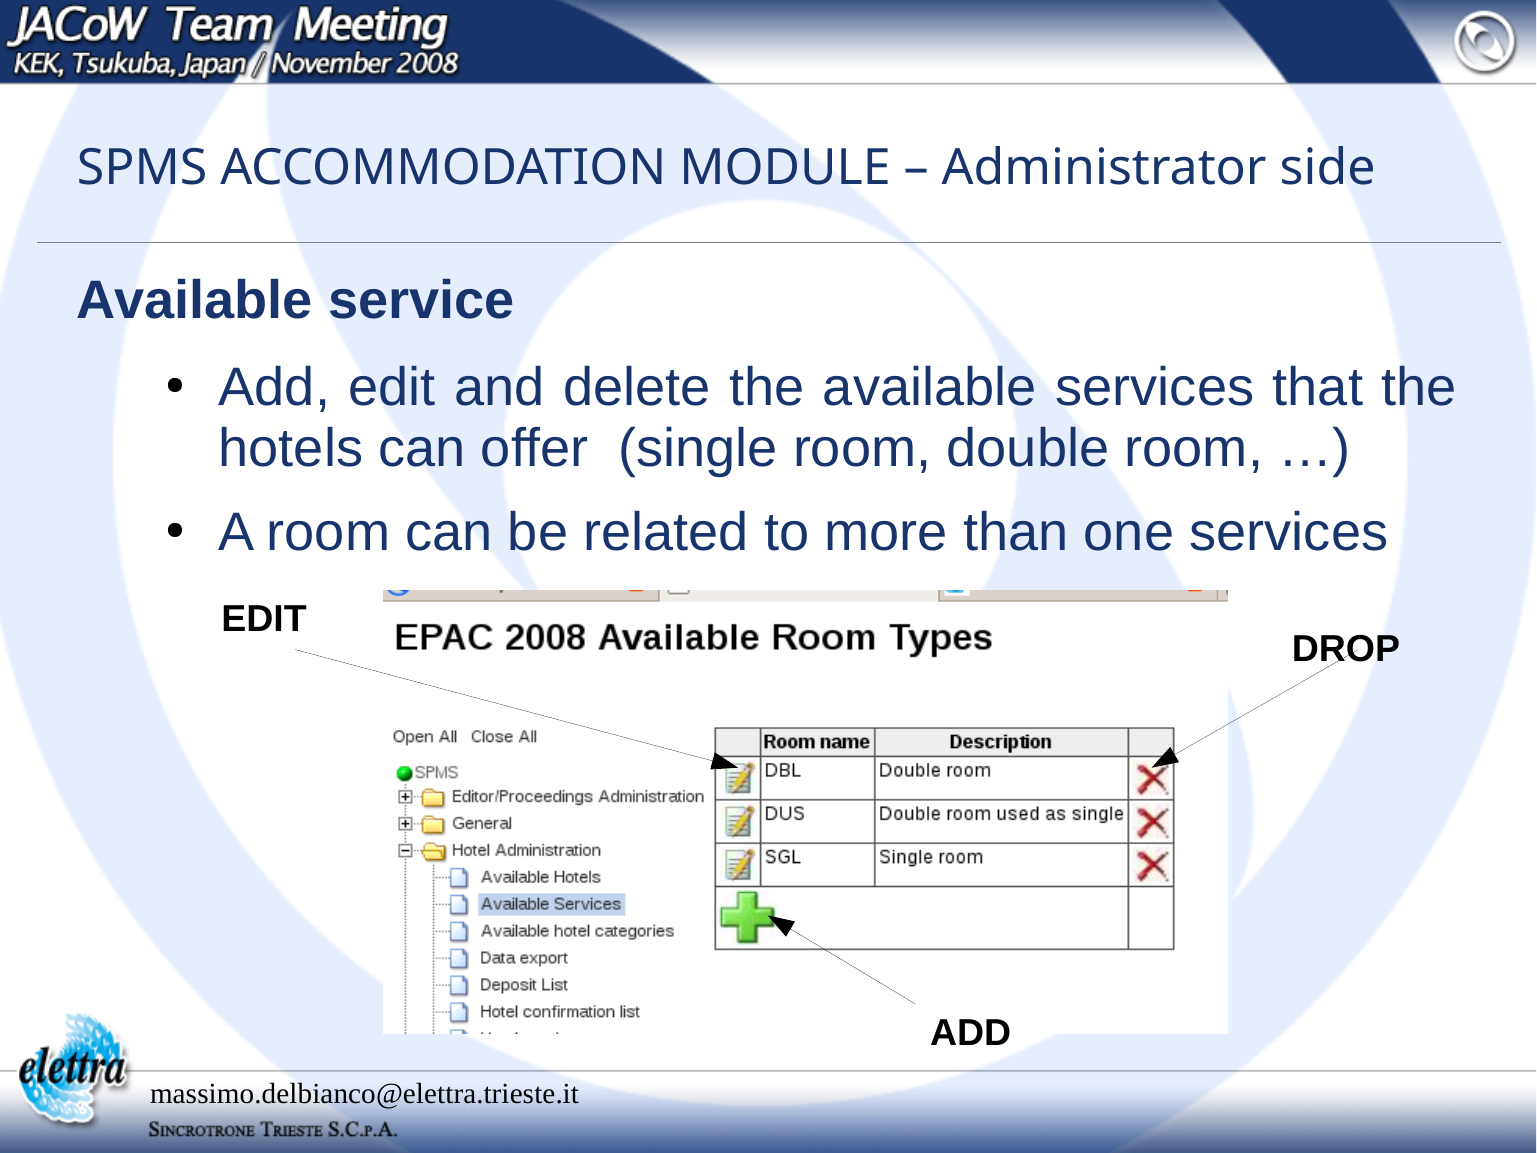

# SPMS ACCOMMODATION MODULE – Administrator side
Available service
Add, edit and delete the available services that the hotels can offer (single room, double room, …)
A room can be related to more than one services
EDIT
DROP
ADD